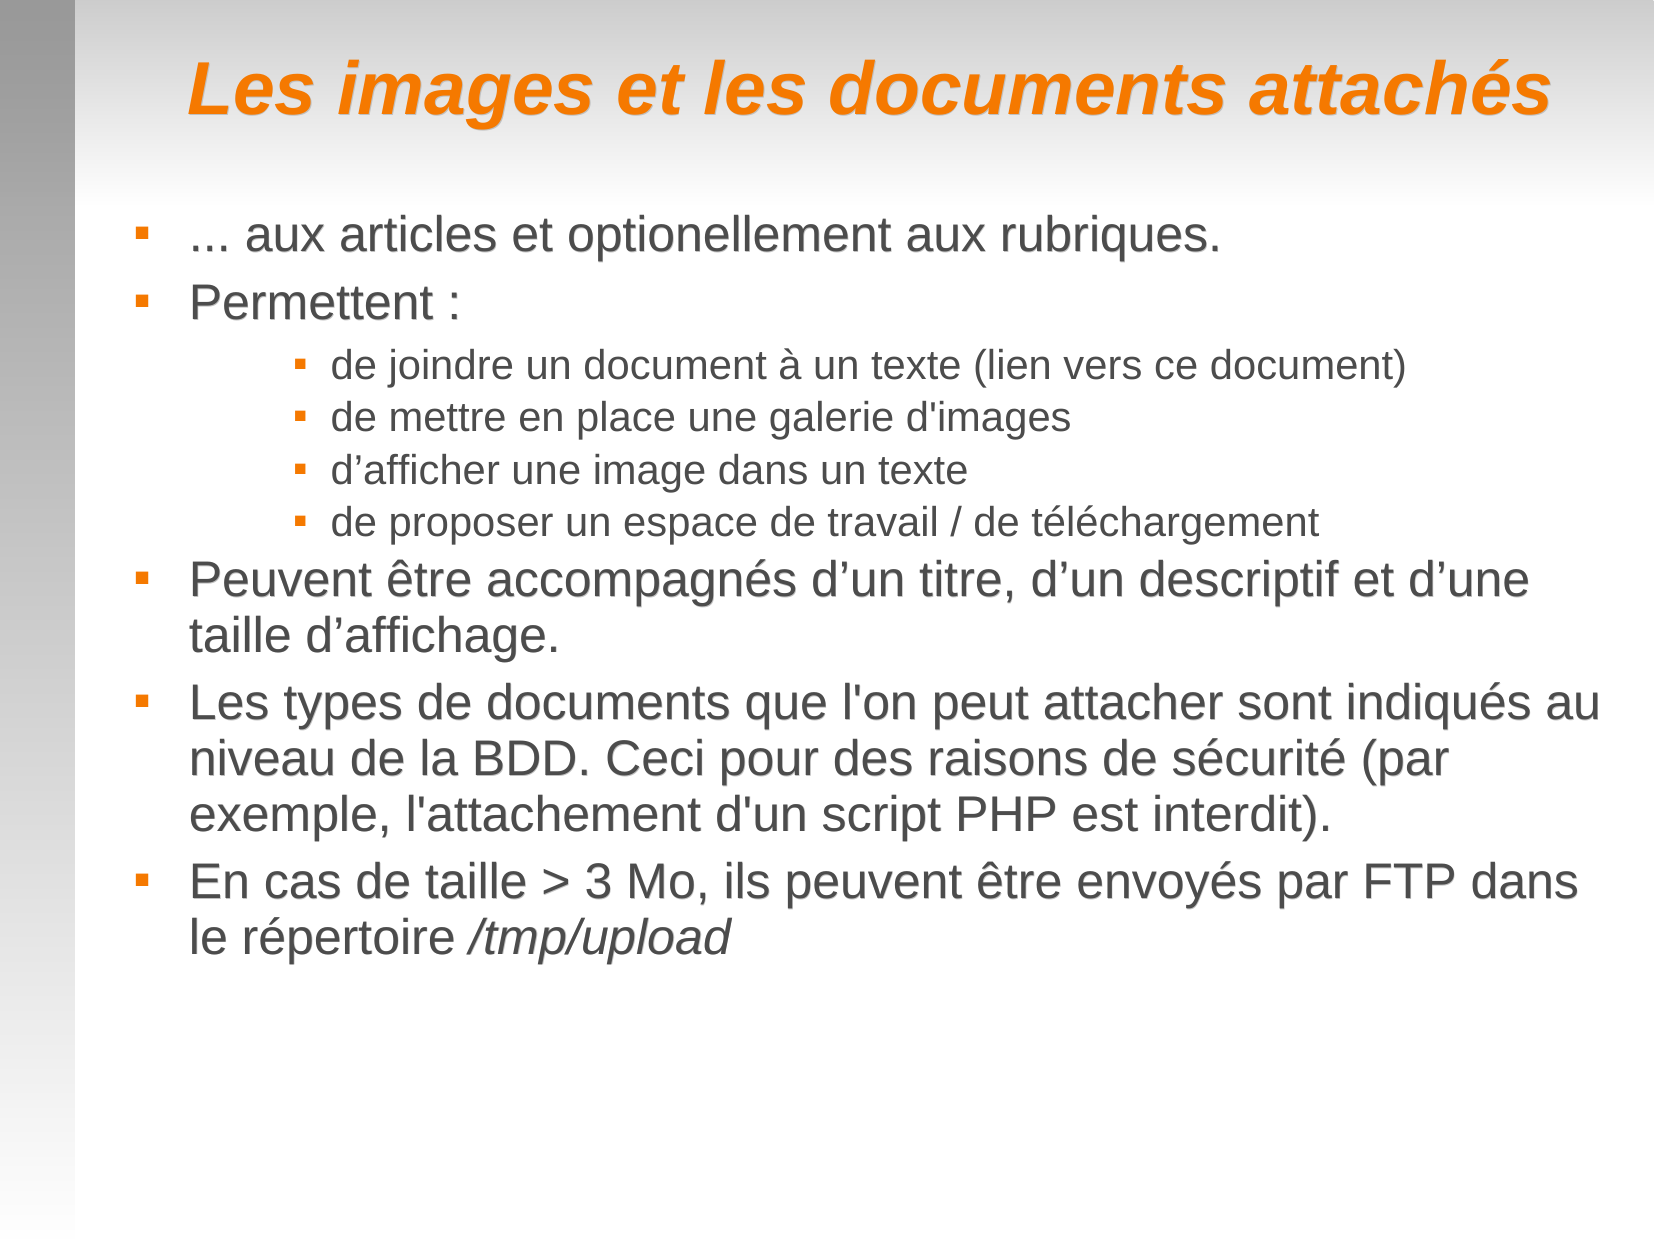

# Les images et les documents attachés
... aux articles et optionellement aux rubriques.
Permettent :
de joindre un document à un texte (lien vers ce document)
de mettre en place une galerie d'images
d’afficher une image dans un texte
de proposer un espace de travail / de téléchargement
Peuvent être accompagnés d’un titre, d’un descriptif et d’une taille d’affichage.
Les types de documents que l'on peut attacher sont indiqués au niveau de la BDD. Ceci pour des raisons de sécurité (par exemple, l'attachement d'un script PHP est interdit).
En cas de taille > 3 Mo, ils peuvent être envoyés par FTP dans le répertoire /tmp/upload